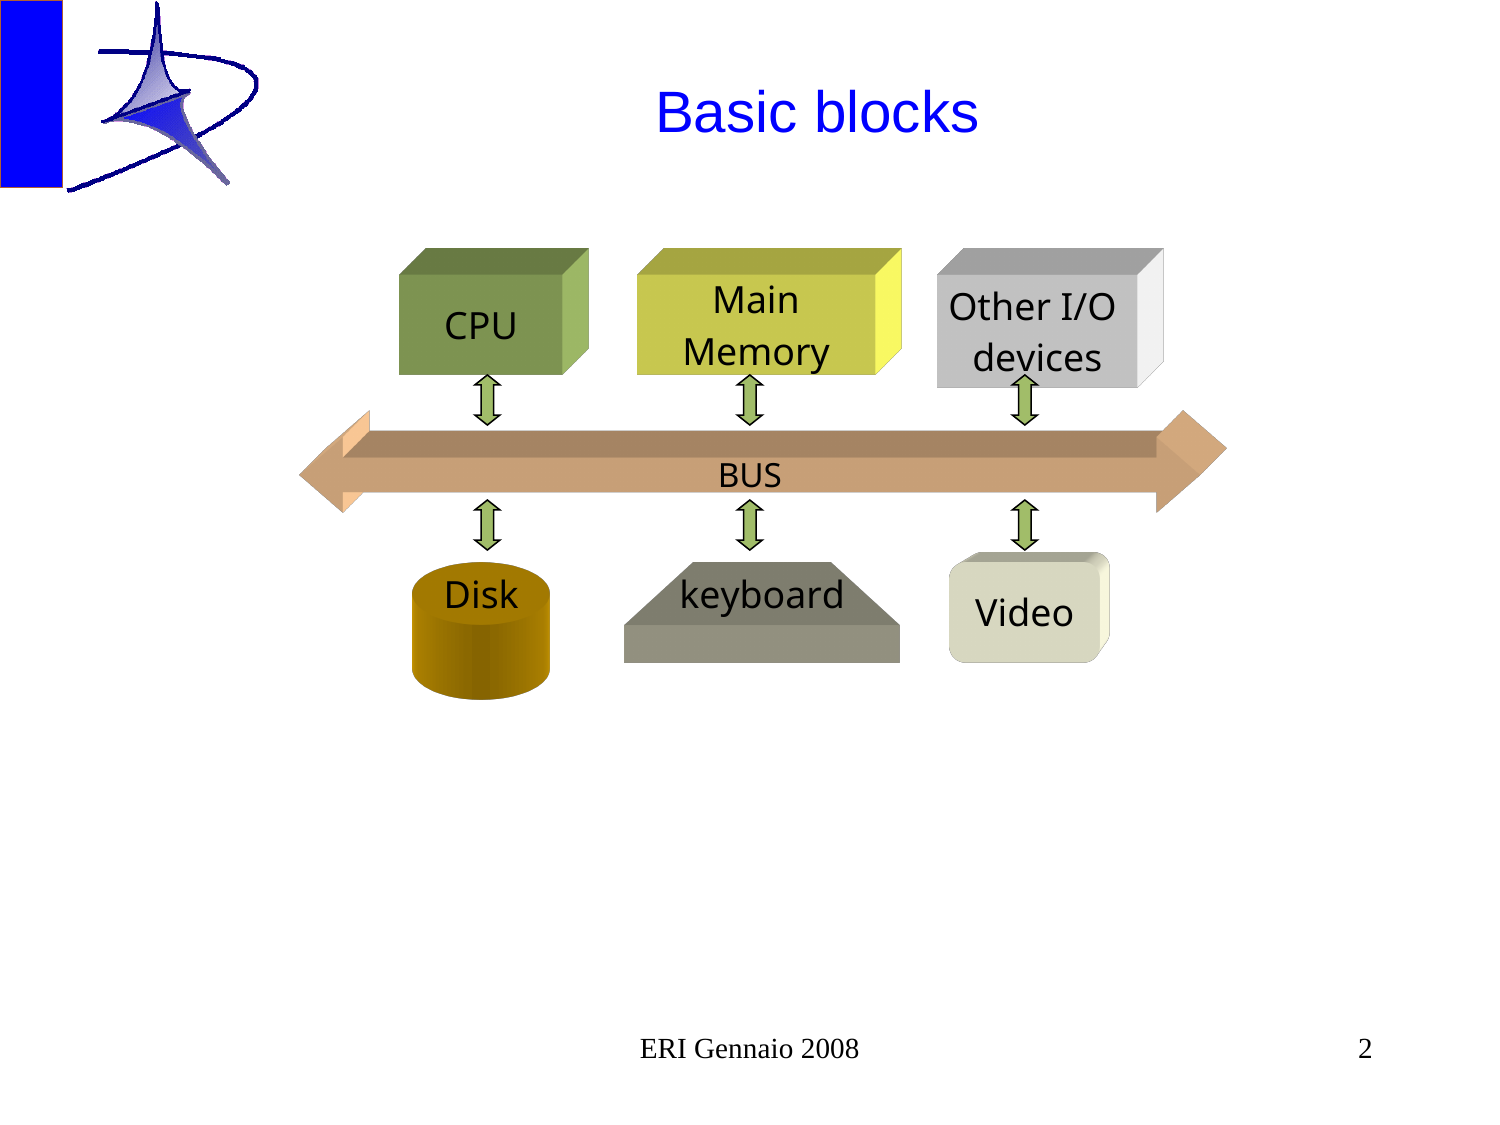

# Basic blocks
CPU
Main
Memory
Other I/O
devices
BUS
Disk
keyboard
Video
ERI Gennaio 2008
2